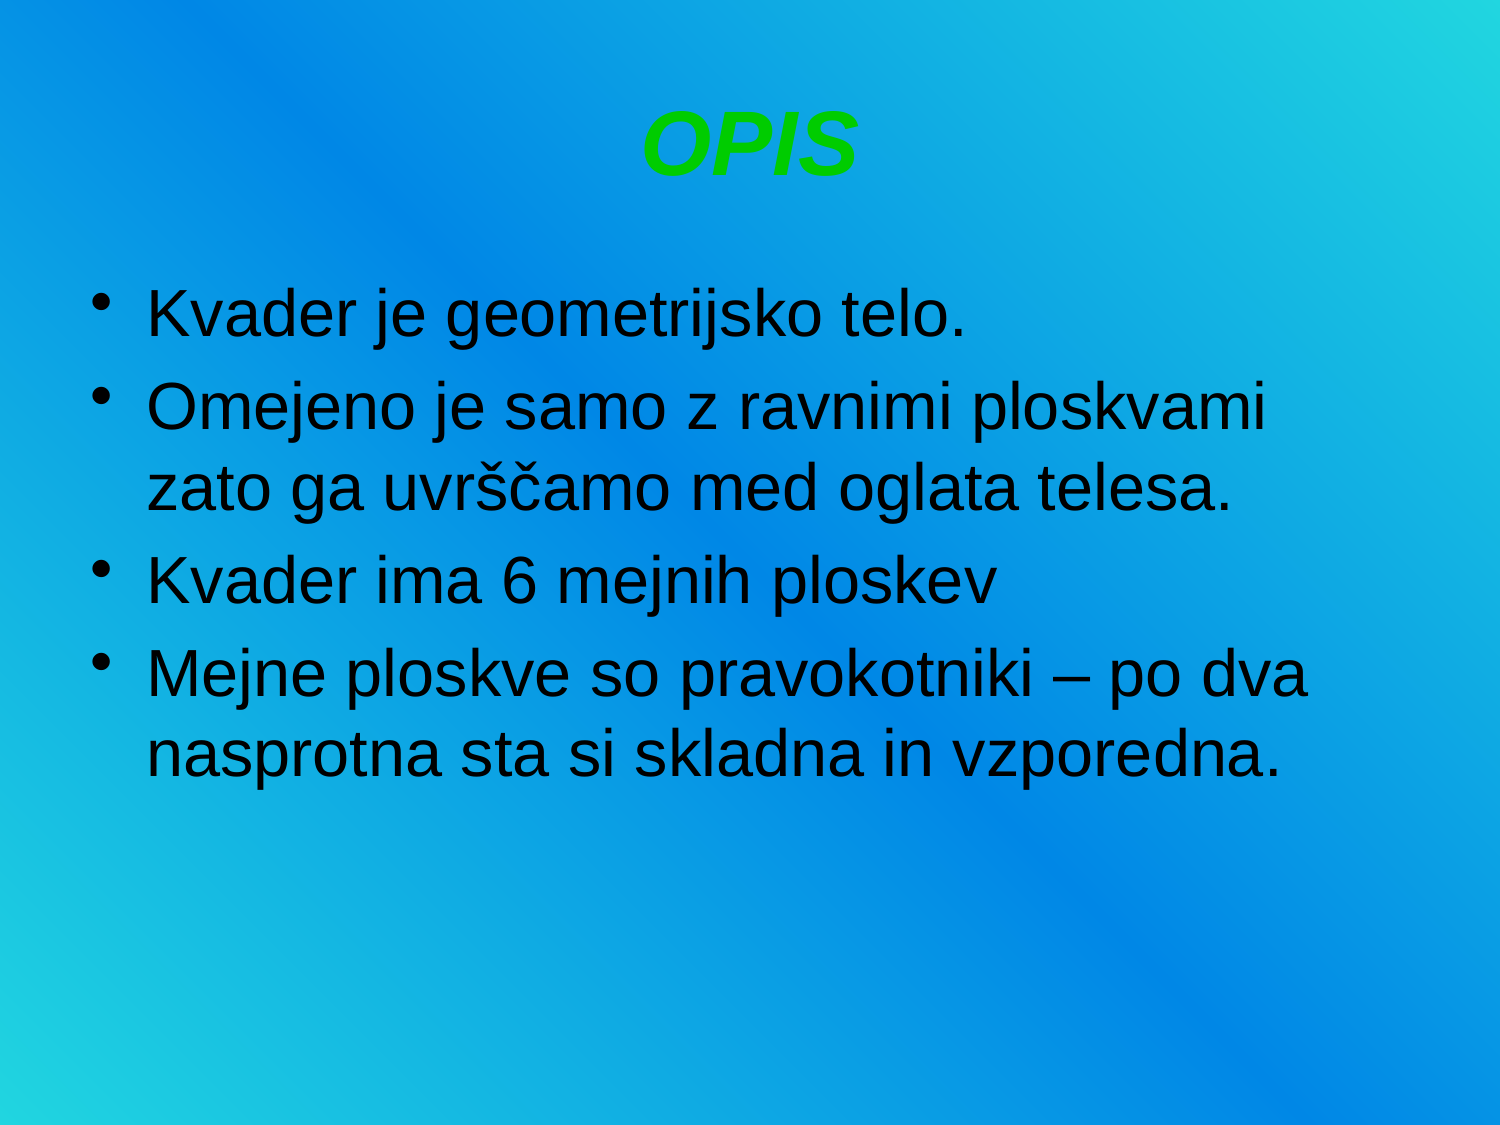

# OPIS
Kvader je geometrijsko telo.
Omejeno je samo z ravnimi ploskvami zato ga uvrščamo med oglata telesa.
Kvader ima 6 mejnih ploskev
Mejne ploskve so pravokotniki – po dva nasprotna sta si skladna in vzporedna.